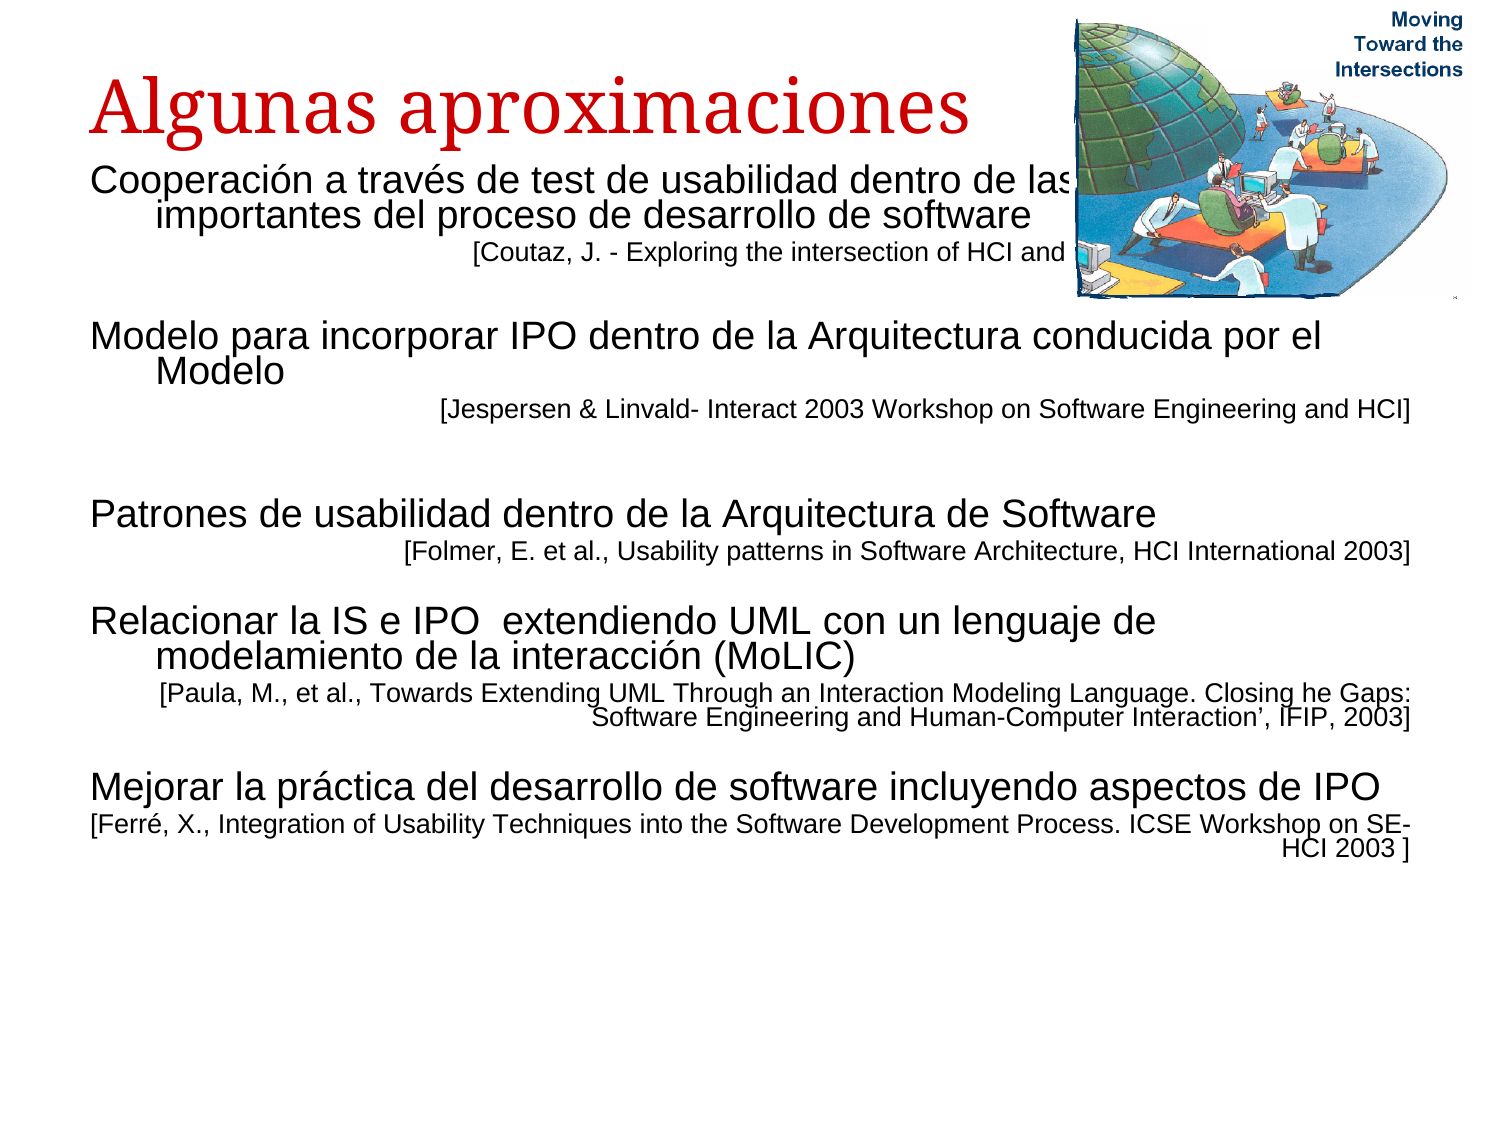

# Algunas aproximaciones
Cooperación a través de test de usabilidad dentro de las fases más importantes del proceso de desarrollo de software
[Coutaz, J. - Exploring the intersection of HCI and Software engineering, 1994]
Modelo para incorporar IPO dentro de la Arquitectura conducida por el Modelo
[Jespersen & Linvald- Interact 2003 Workshop on Software Engineering and HCI]
Patrones de usabilidad dentro de la Arquitectura de Software
[Folmer, E. et al., Usability patterns in Software Architecture, HCI International 2003]
Relacionar la IS e IPO extendiendo UML con un lenguaje de modelamiento de la interacción (MoLIC)
[Paula, M., et al., Towards Extending UML Through an Interaction Modeling Language. Closing he Gaps: Software Engineering and Human-Computer Interaction’, IFIP, 2003]
Mejorar la práctica del desarrollo de software incluyendo aspectos de IPO
[Ferré, X., Integration of Usability Techniques into the Software Development Process. ICSE Workshop on SE-HCI 2003 ]